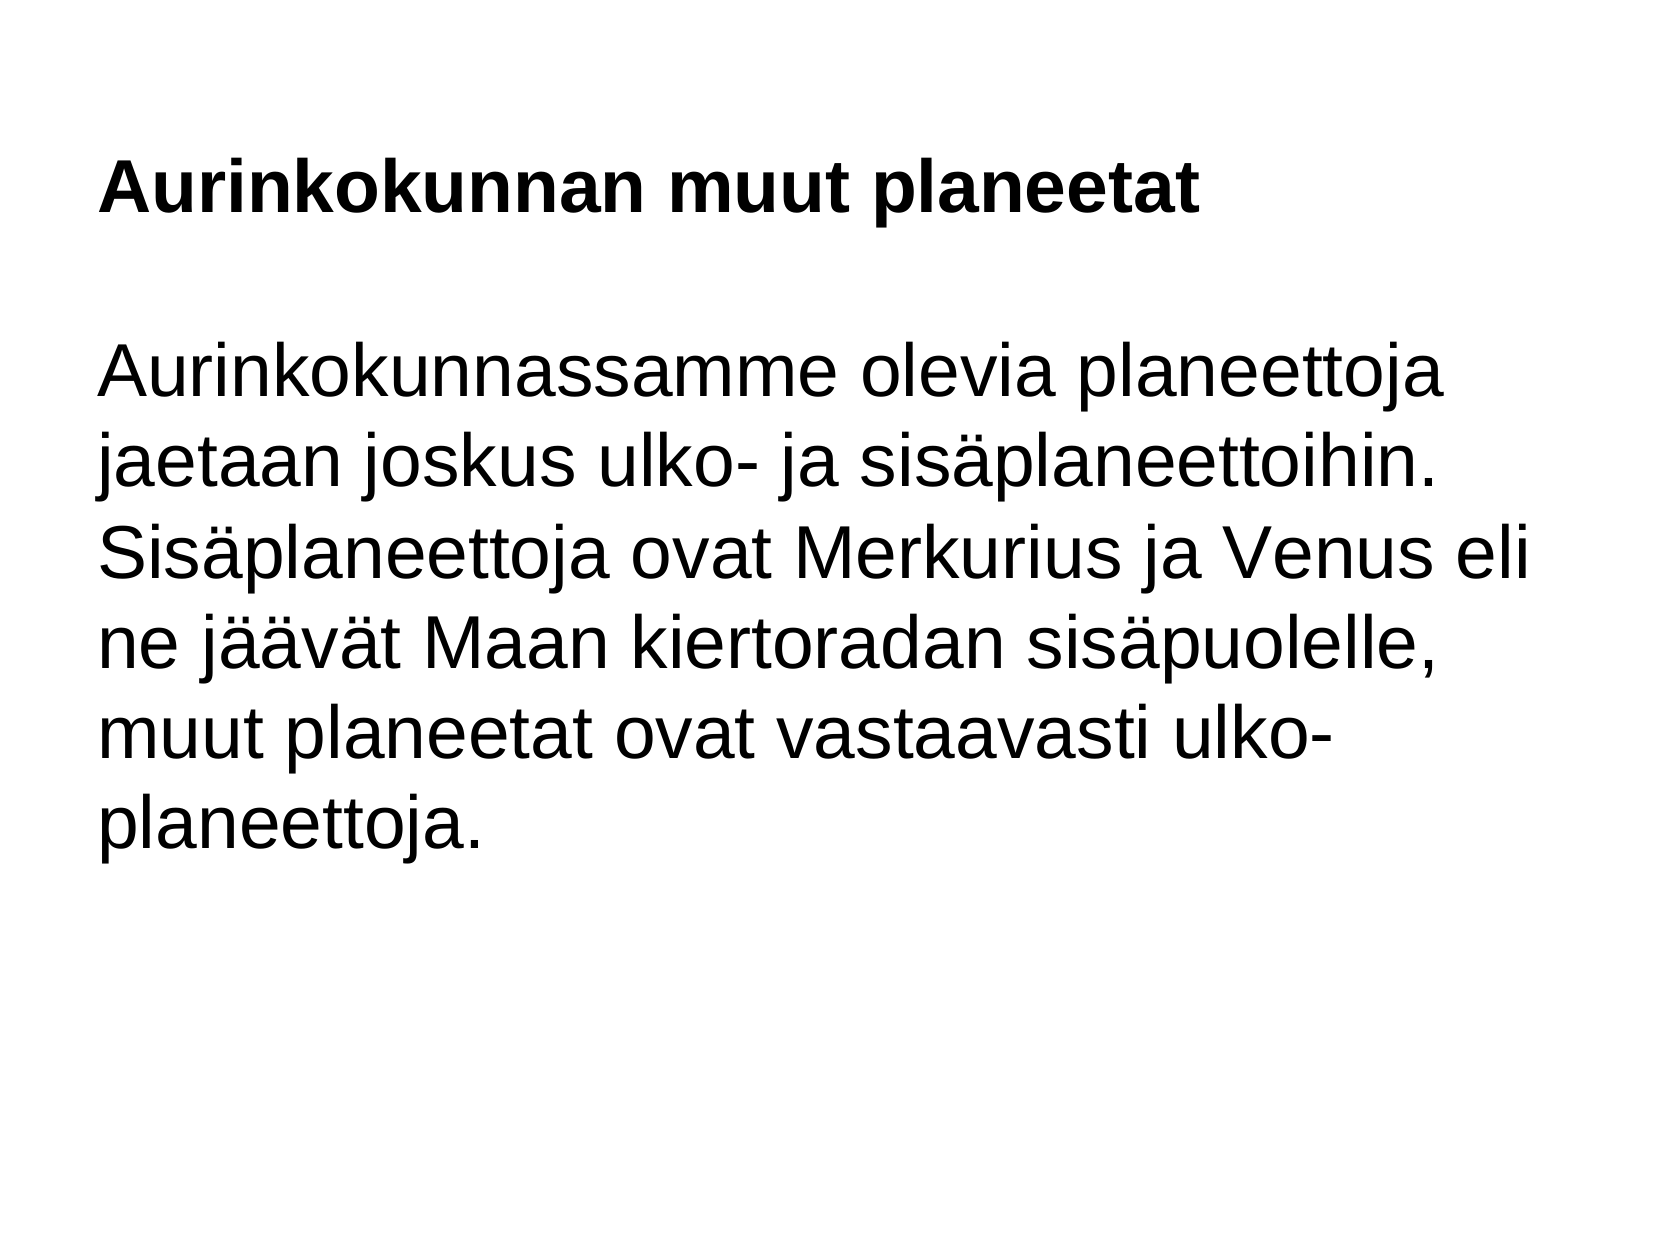

Aurinkokunnan muut planeetat
Aurinkokunnassamme olevia planeettoja
jaetaan joskus ulko- ja sisäplaneettoihin.
Sisäplaneettoja ovat Merkurius ja Venus eli ne jäävät Maan kiertoradan sisäpuolelle, muut planeetat ovat vastaavasti ulko-planeettoja.